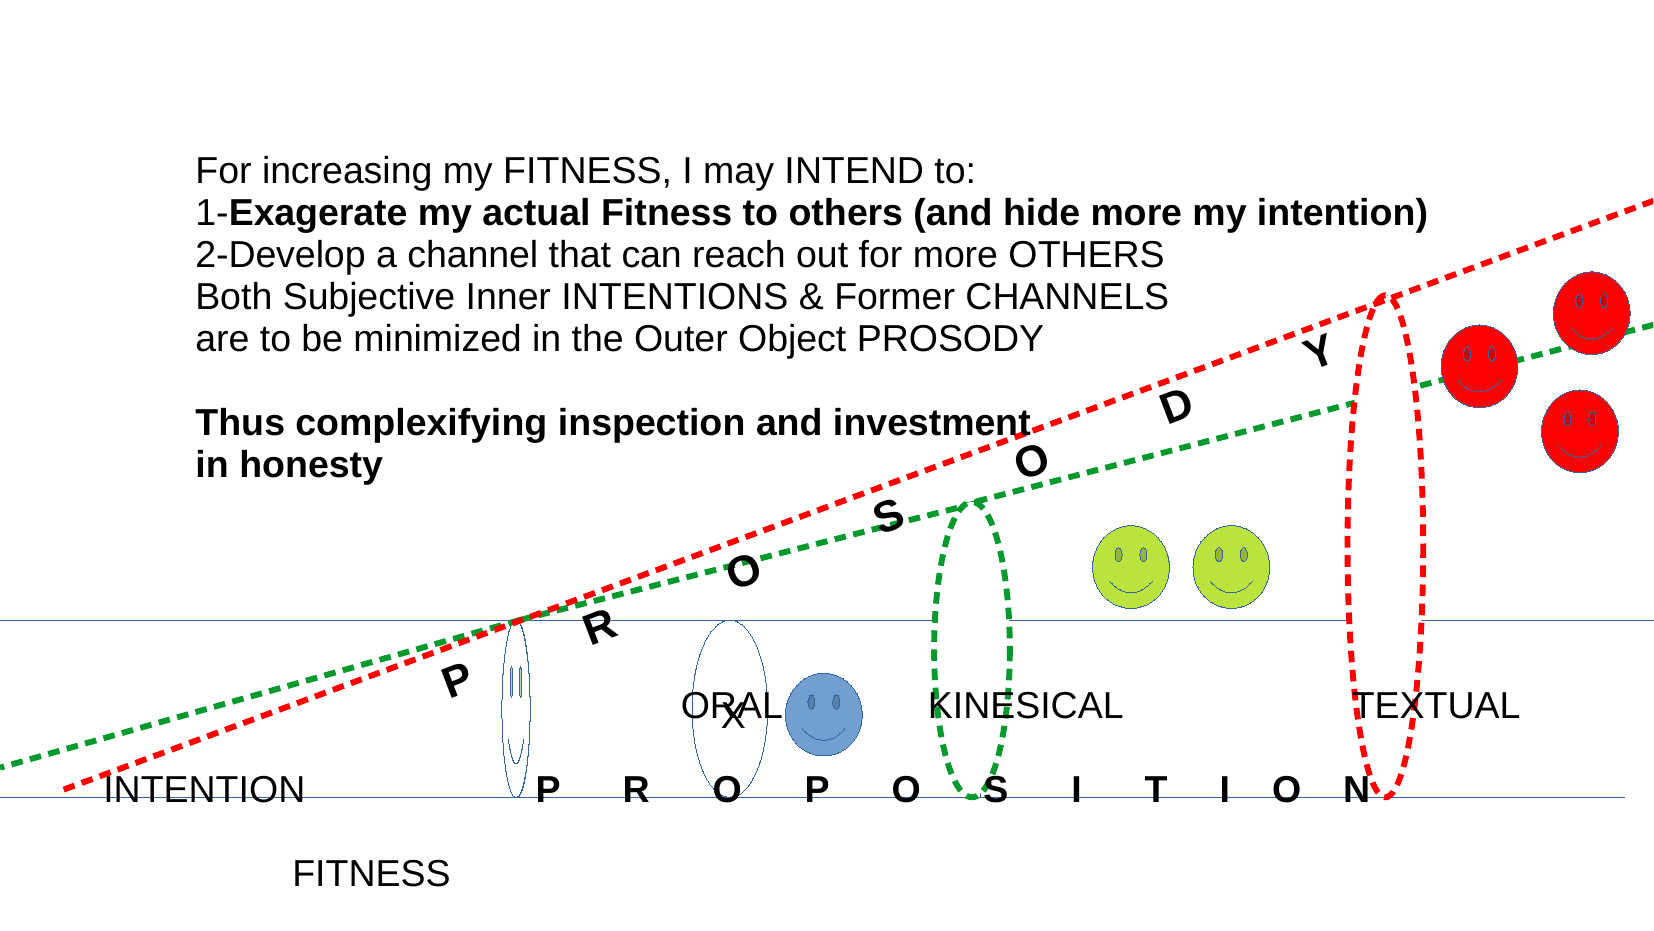

ORAL KINESICAL TEXTUAL
INTENTION P R O P O S I T I O N
 FITNESS
For increasing my FITNESS, I may INTEND to:
1-Exagerate my actual Fitness to others (and hide more my intention)
2-Develop a channel that can reach out for more OTHERS
Both Subjective Inner INTENTIONS & Former CHANNELS
are to be minimized in the Outer Object PROSODY
Thus complexifying inspection and investment
in honesty
P R O S O D Y
 X